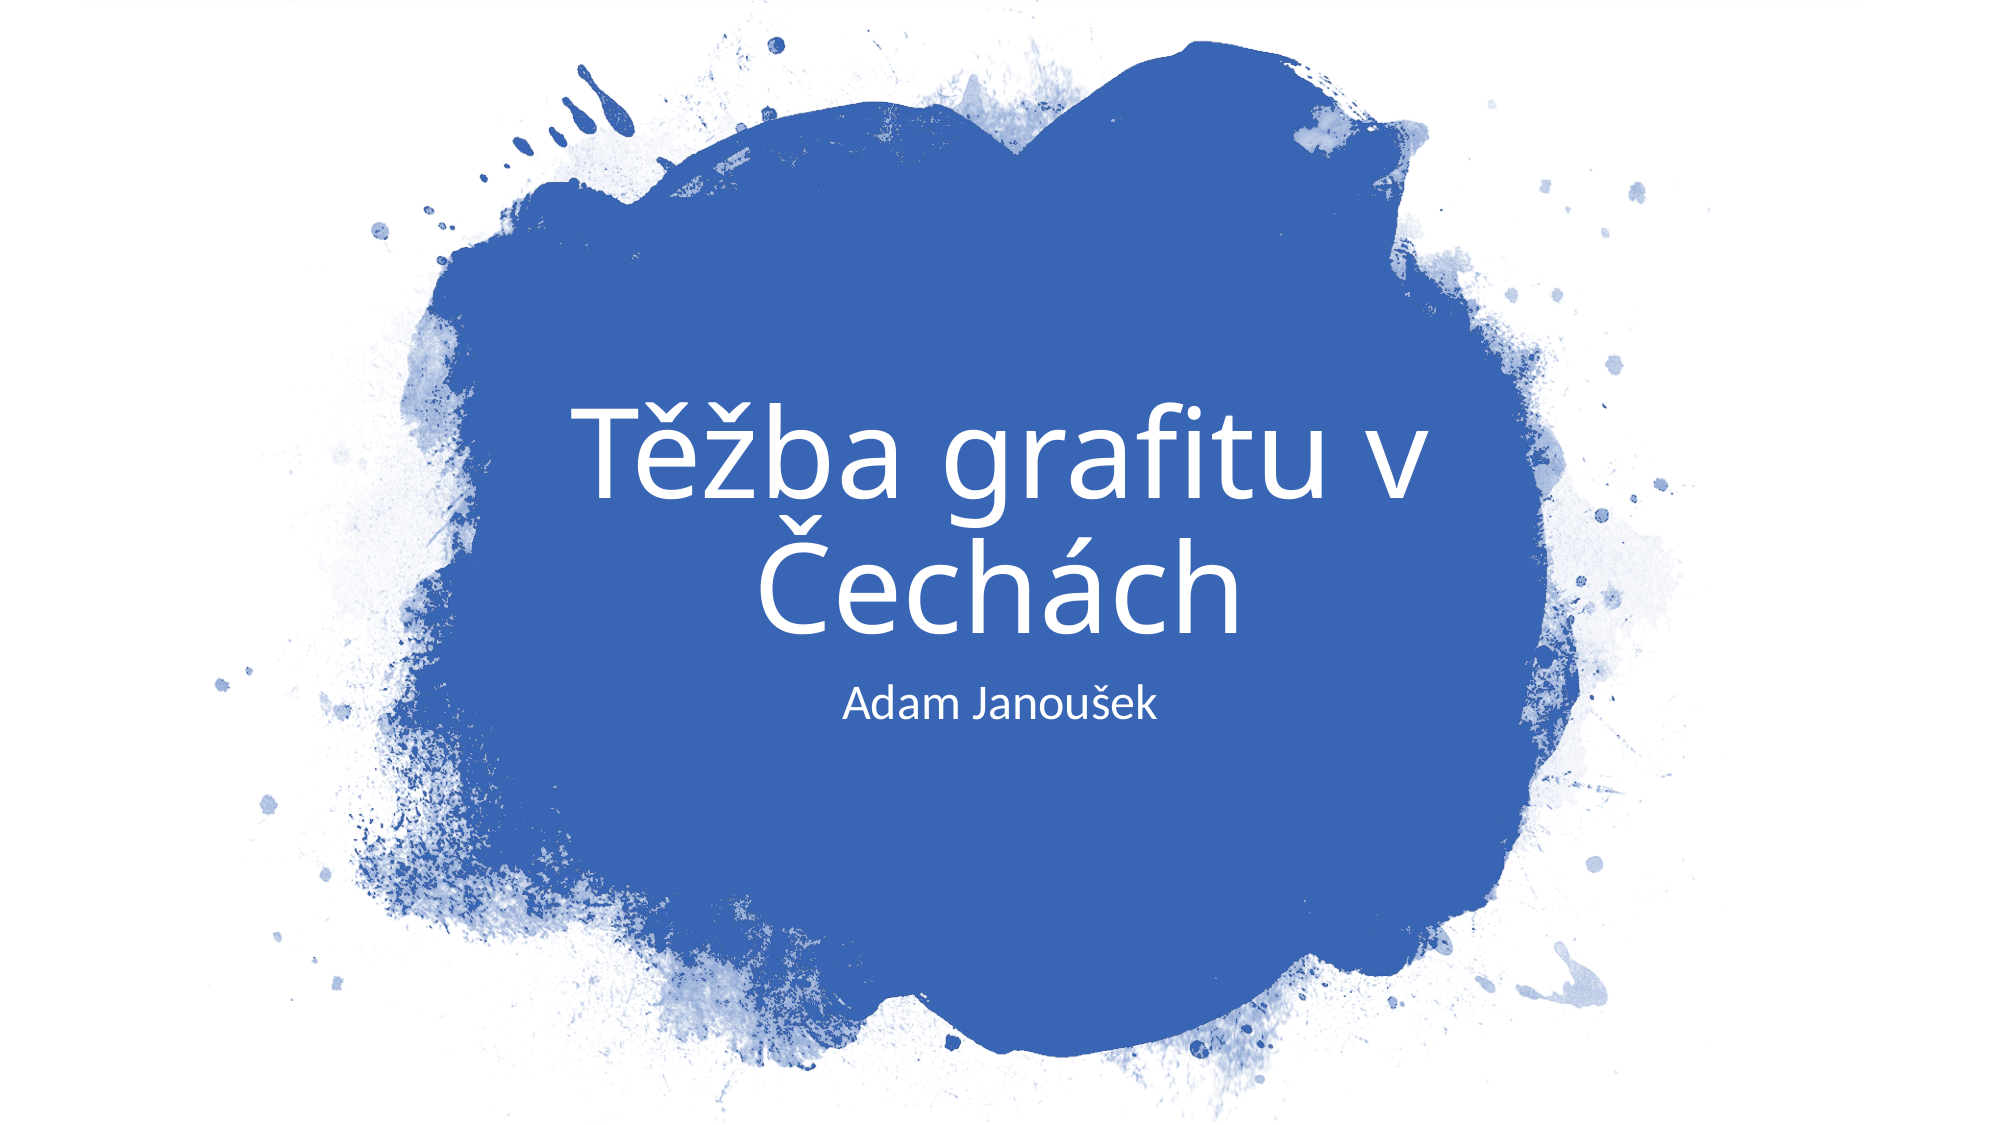

# Těžba grafitu v Čechách
Adam Janoušek